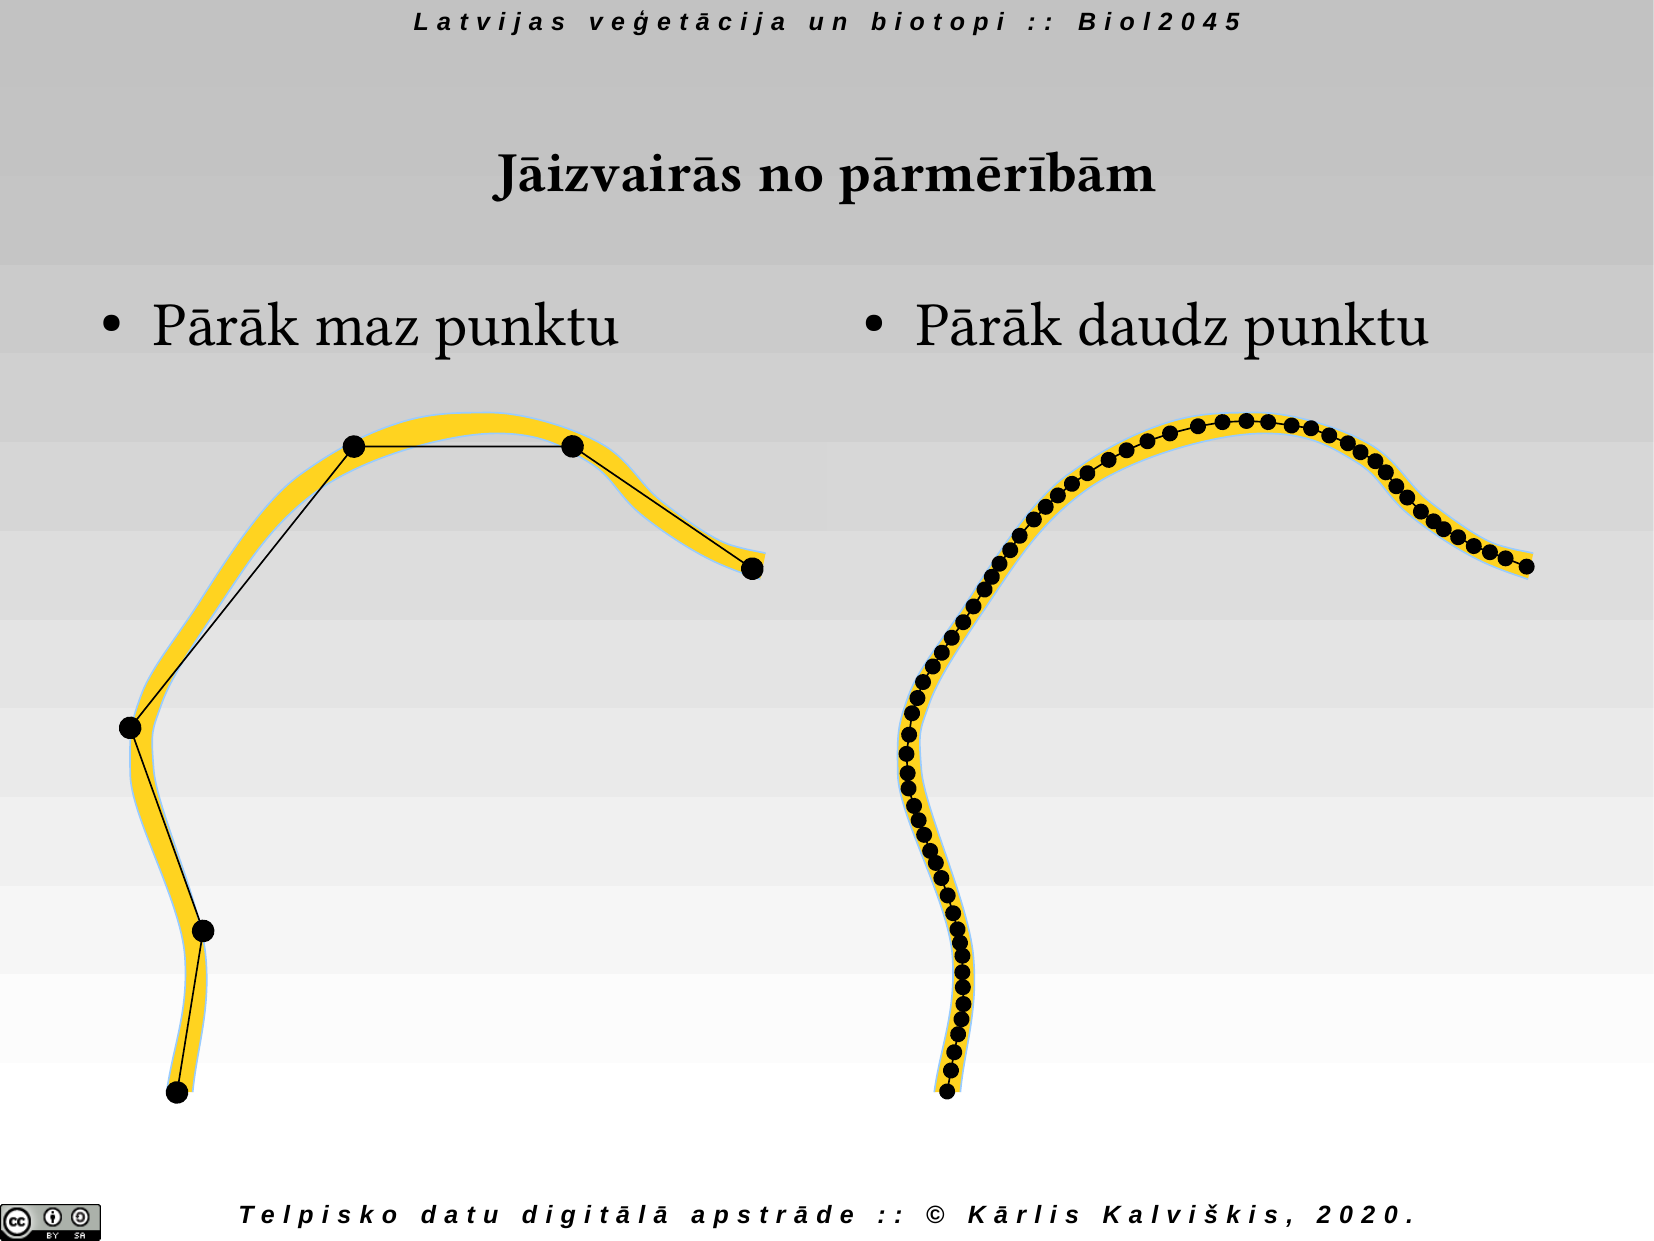

# Jāizvairās no pārmērībām
Pārāk maz punktu
Pārāk daudz punktu